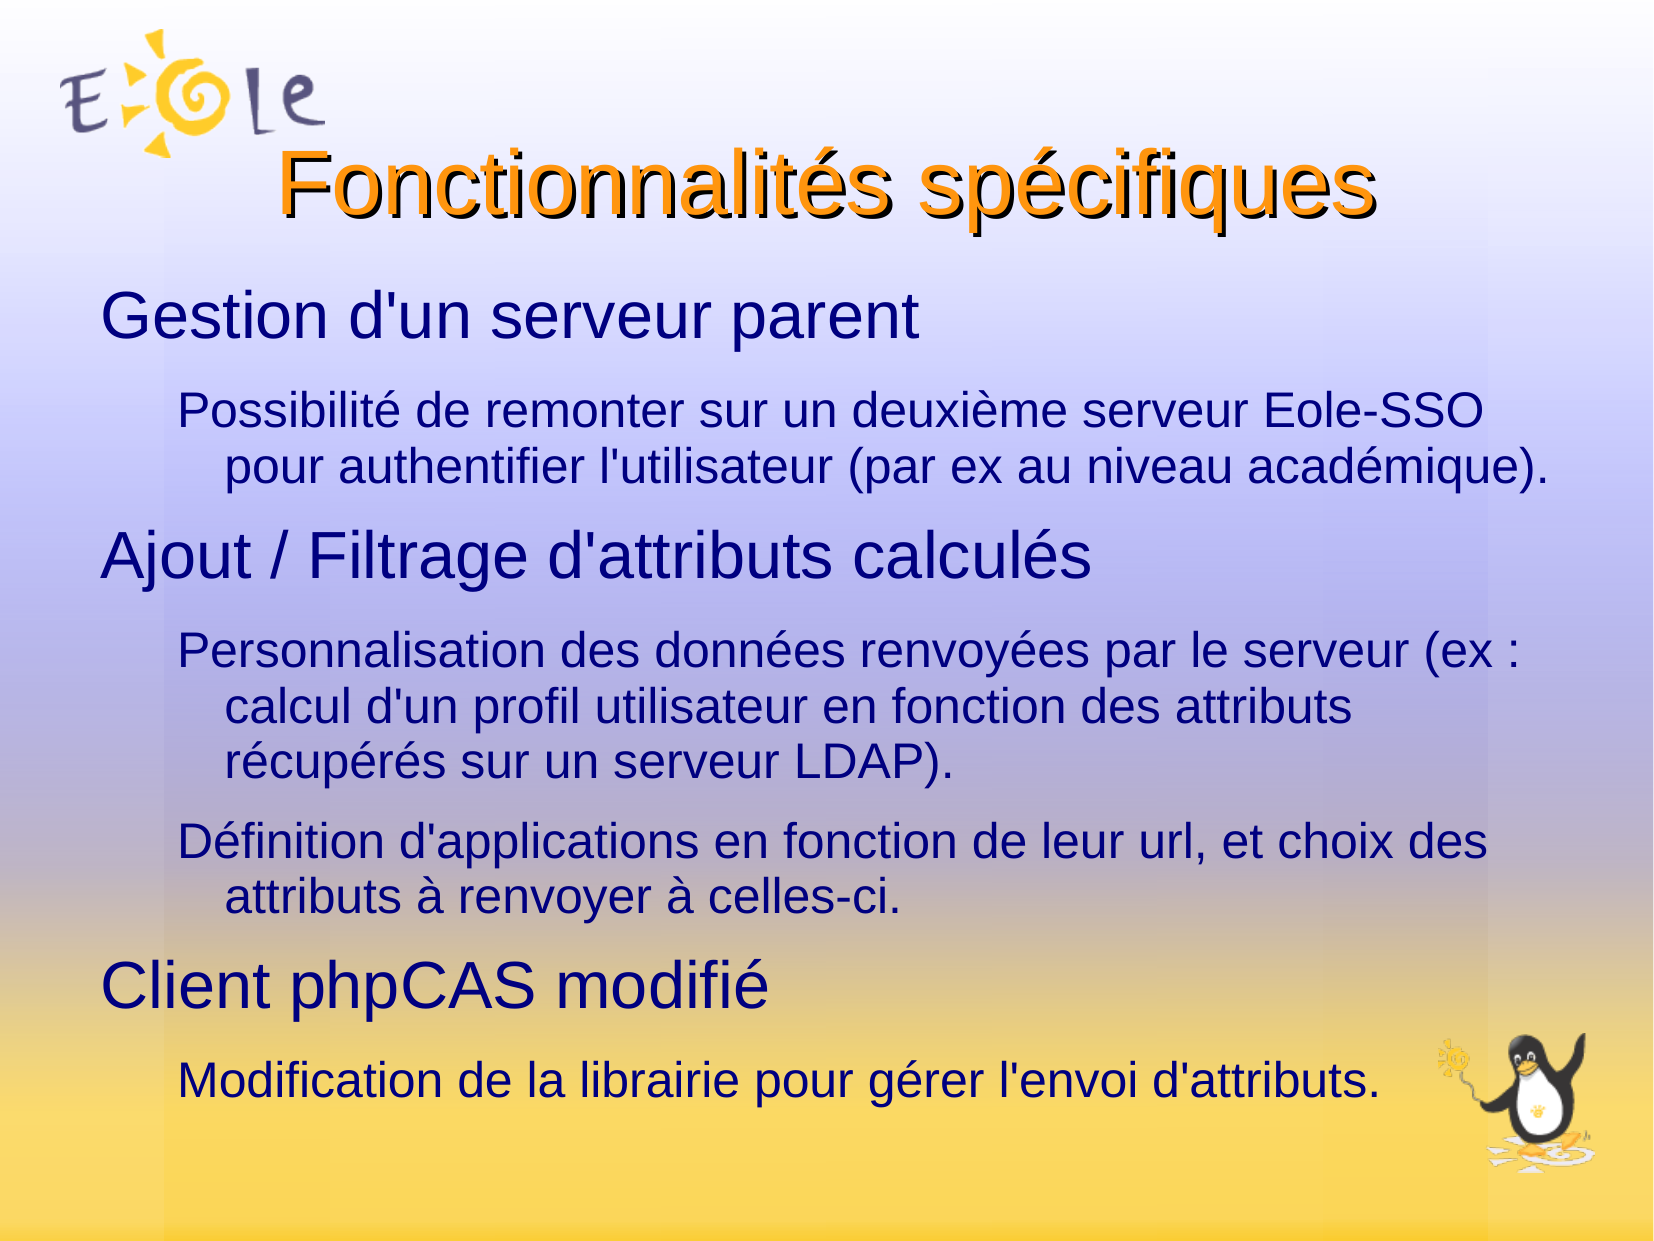

# Fonctionnalités spécifiques
Gestion d'un serveur parent
Possibilité de remonter sur un deuxième serveur Eole-SSO pour authentifier l'utilisateur (par ex au niveau académique).
Ajout / Filtrage d'attributs calculés
Personnalisation des données renvoyées par le serveur (ex : calcul d'un profil utilisateur en fonction des attributs récupérés sur un serveur LDAP).
Définition d'applications en fonction de leur url, et choix des attributs à renvoyer à celles-ci.
Client phpCAS modifié
Modification de la librairie pour gérer l'envoi d'attributs.